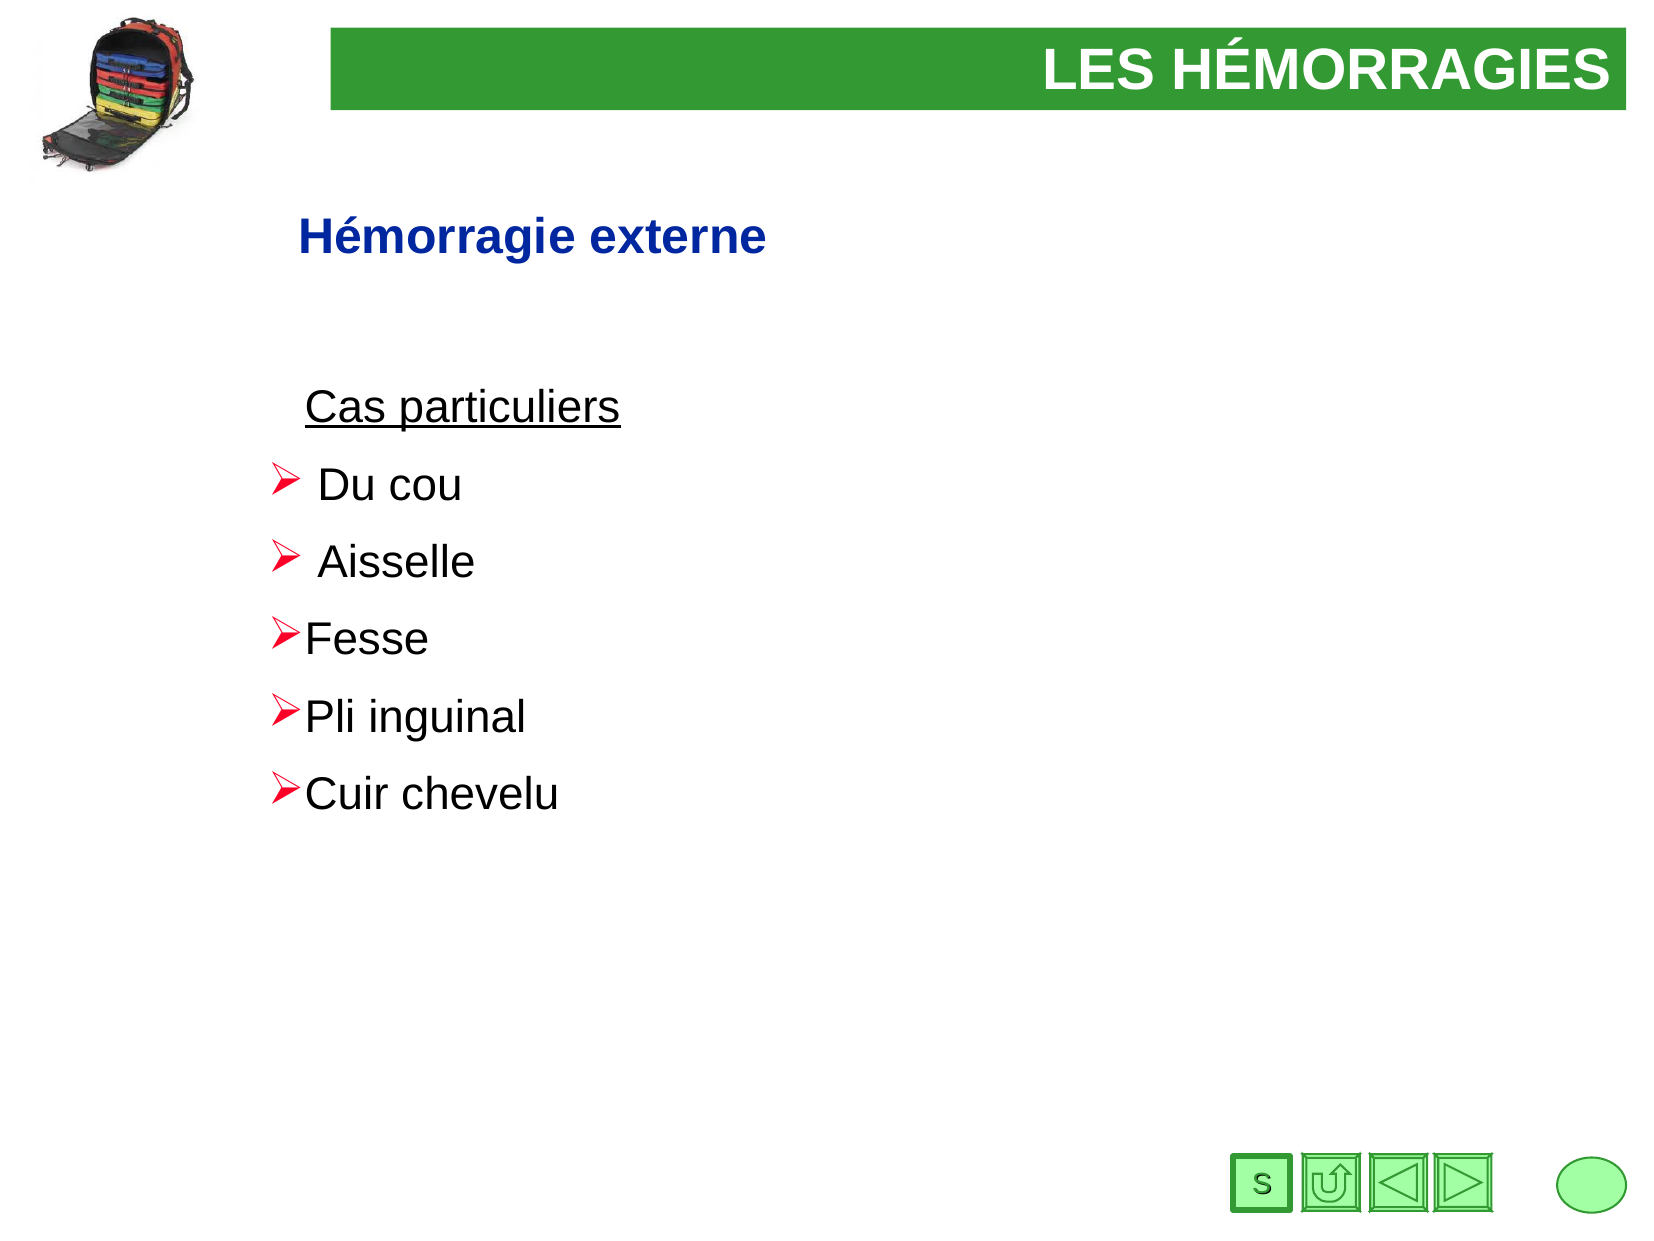

LES HÉMORRAGIES
# Hémorragie externe
Cas particuliers
 Du cou
 Aisselle
Fesse
Pli inguinal
Cuir chevelu